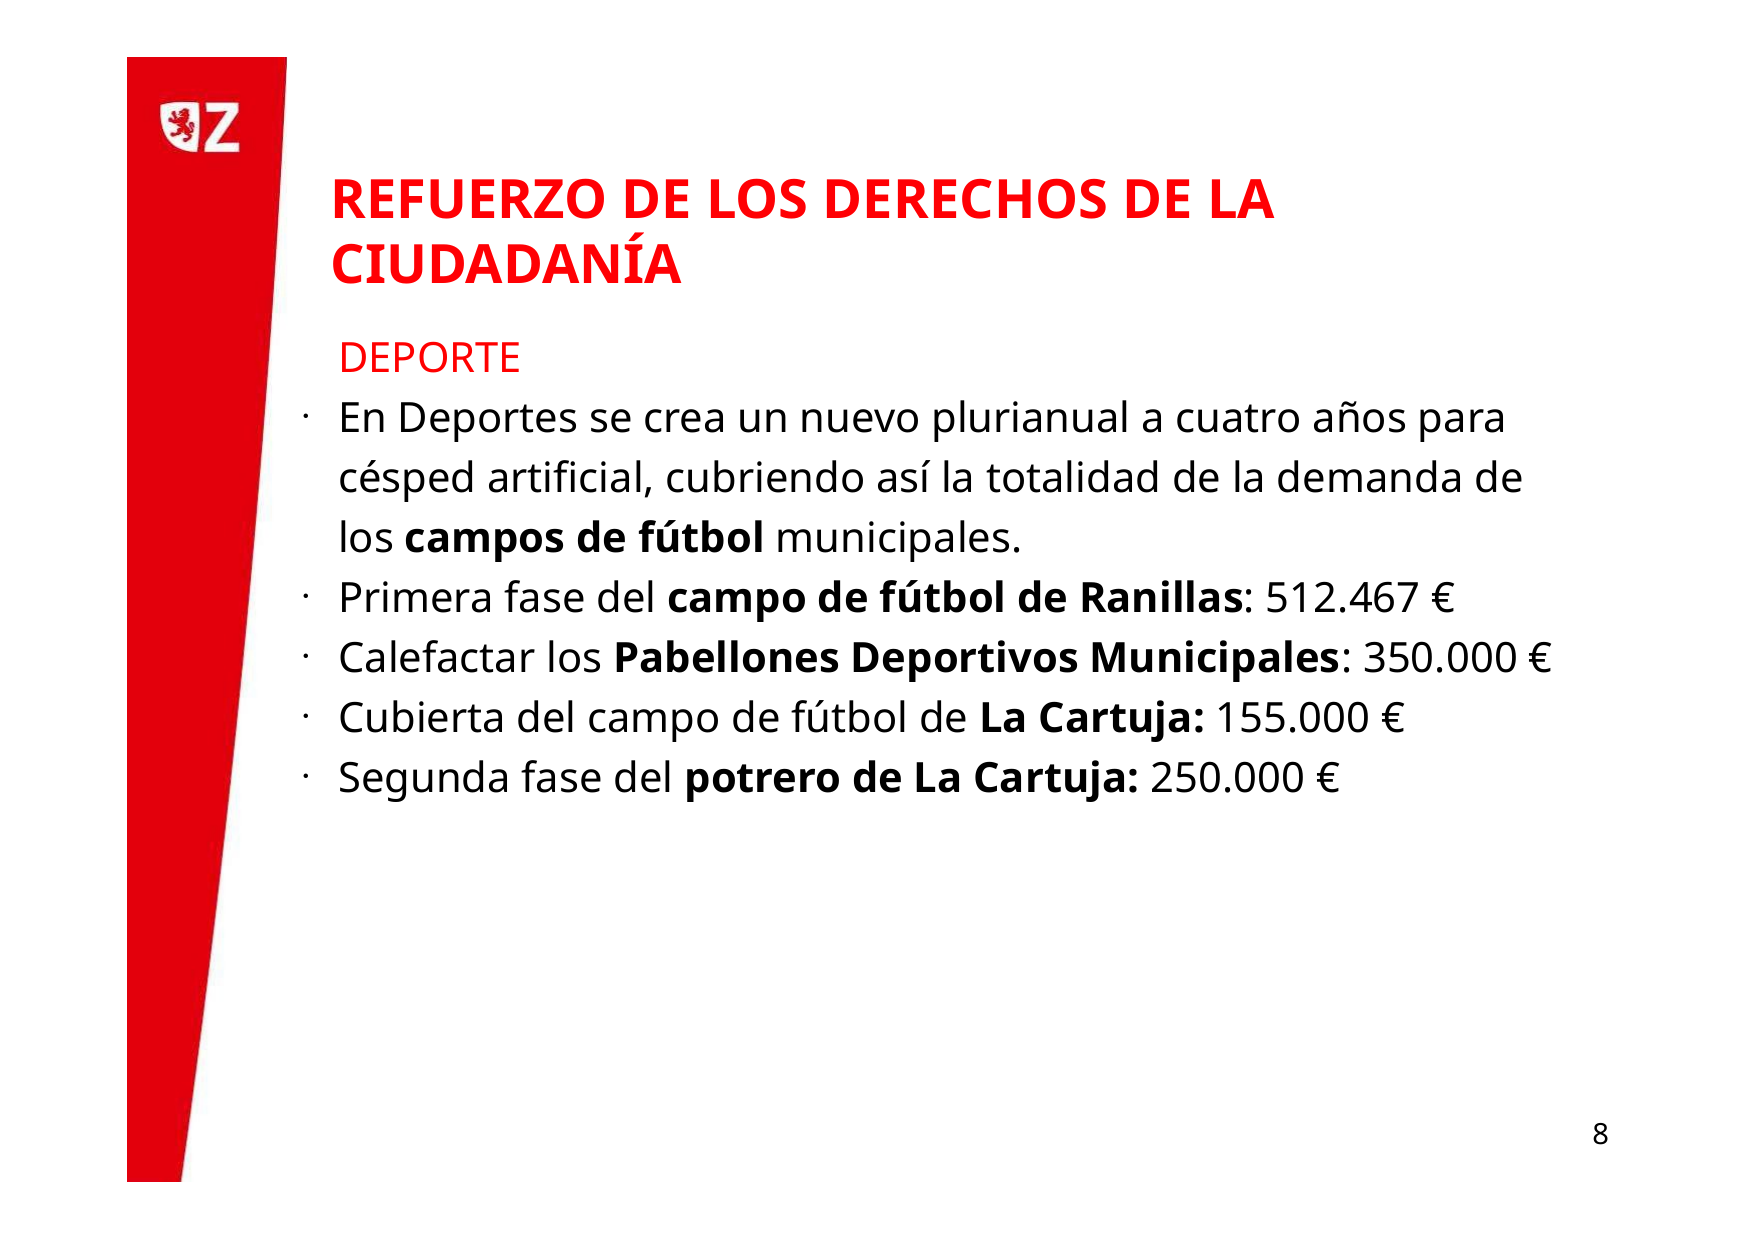

REFUERZO DE LOS DERECHOS DE LA CIUDADANÍA
DEPORTE
En Deportes se crea un nuevo plurianual a cuatro años para césped artificial, cubriendo así la totalidad de la demanda de los campos de fútbol municipales.
Primera fase del campo de fútbol de Ranillas: 512.467 €
Calefactar los Pabellones Deportivos Municipales: 350.000 €
Cubierta del campo de fútbol de La Cartuja: 155.000 €
Segunda fase del potrero de La Cartuja: 250.000 €